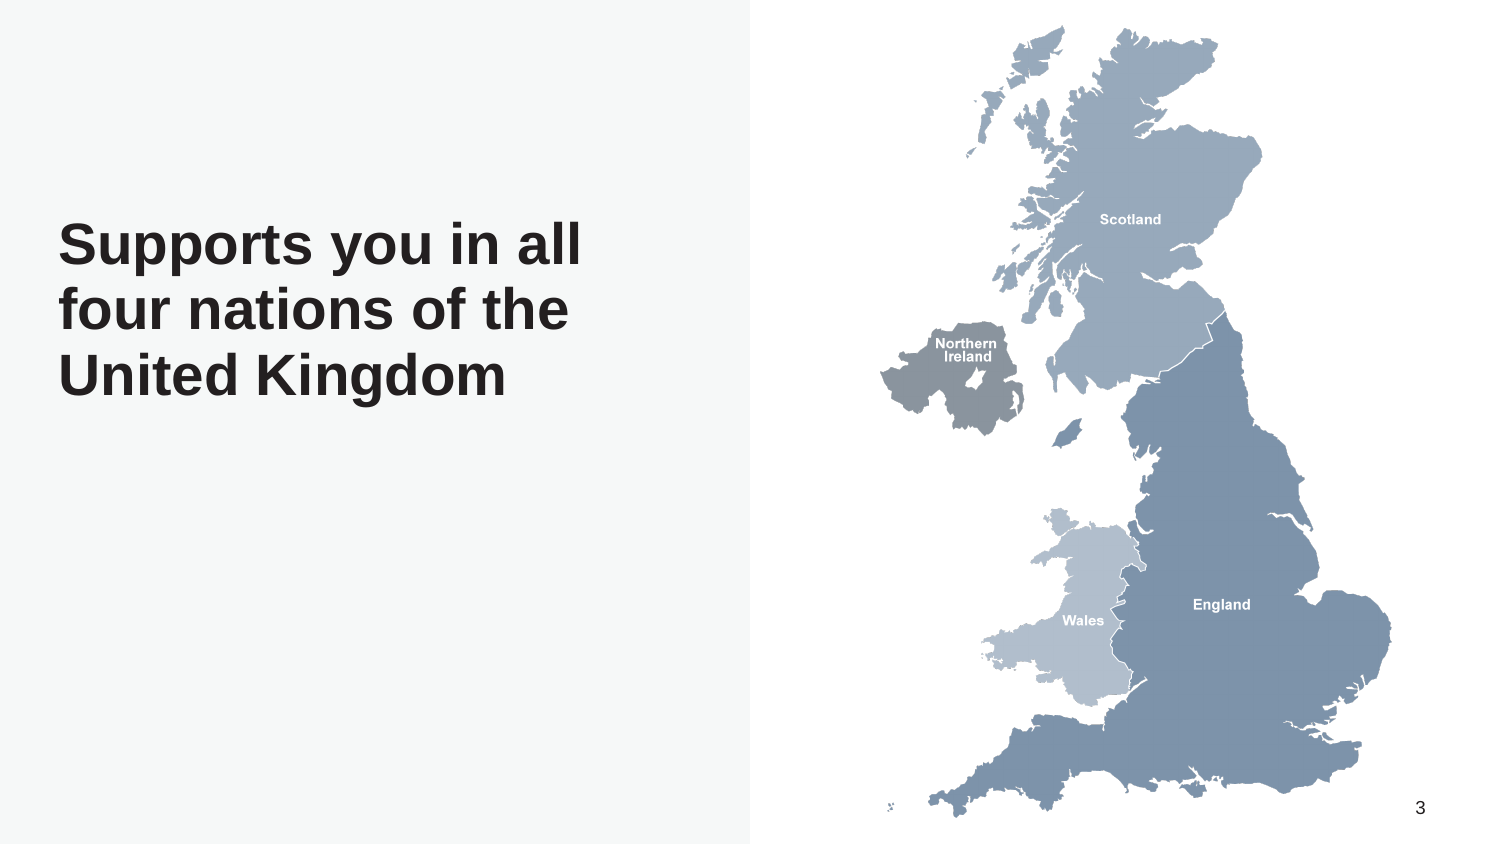

# Supports you in all four nations of the United Kingdom